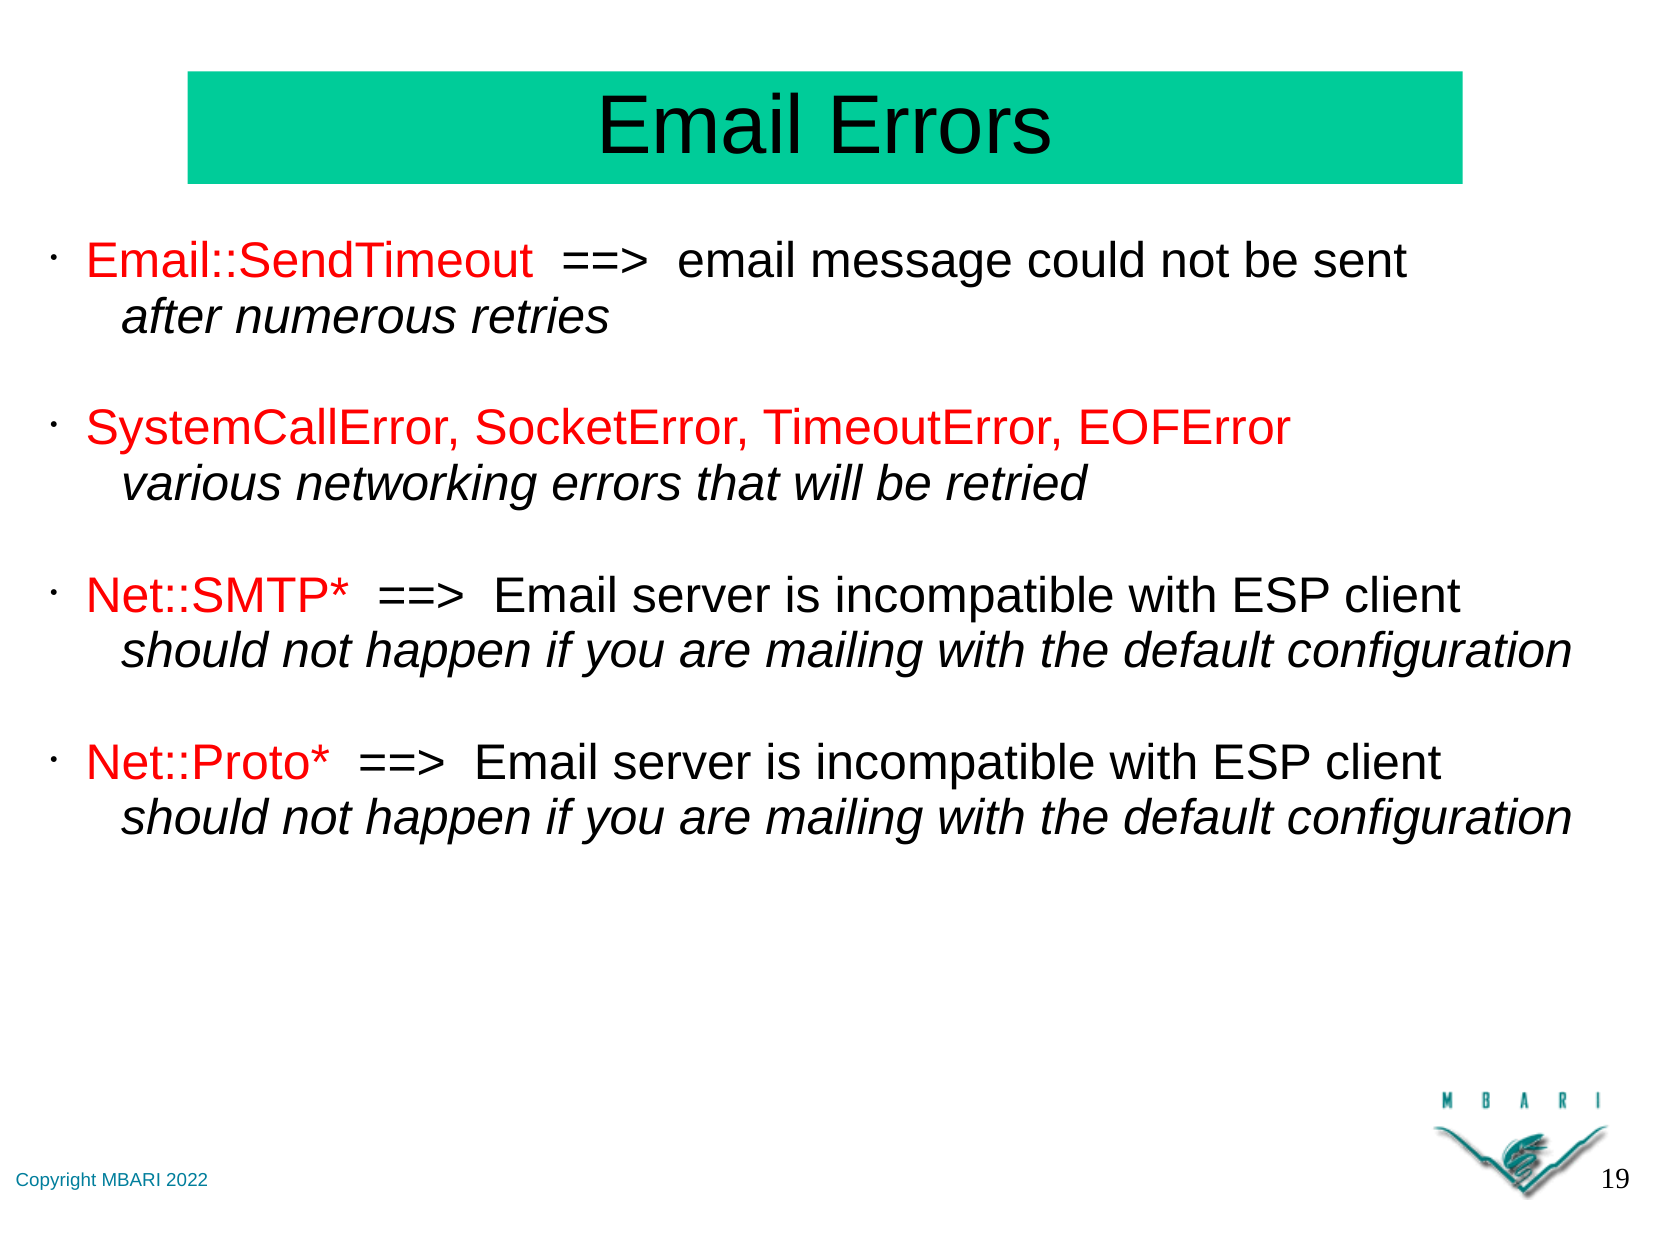

Email Errors
Email::SendTimeout ==> email message could not be sent
after numerous retries
SystemCallError, SocketError, TimeoutError, EOFError
various networking errors that will be retried
Net::SMTP* ==> Email server is incompatible with ESP client
should not happen if you are mailing with the default configuration
Net::Proto* ==> Email server is incompatible with ESP client
should not happen if you are mailing with the default configuration